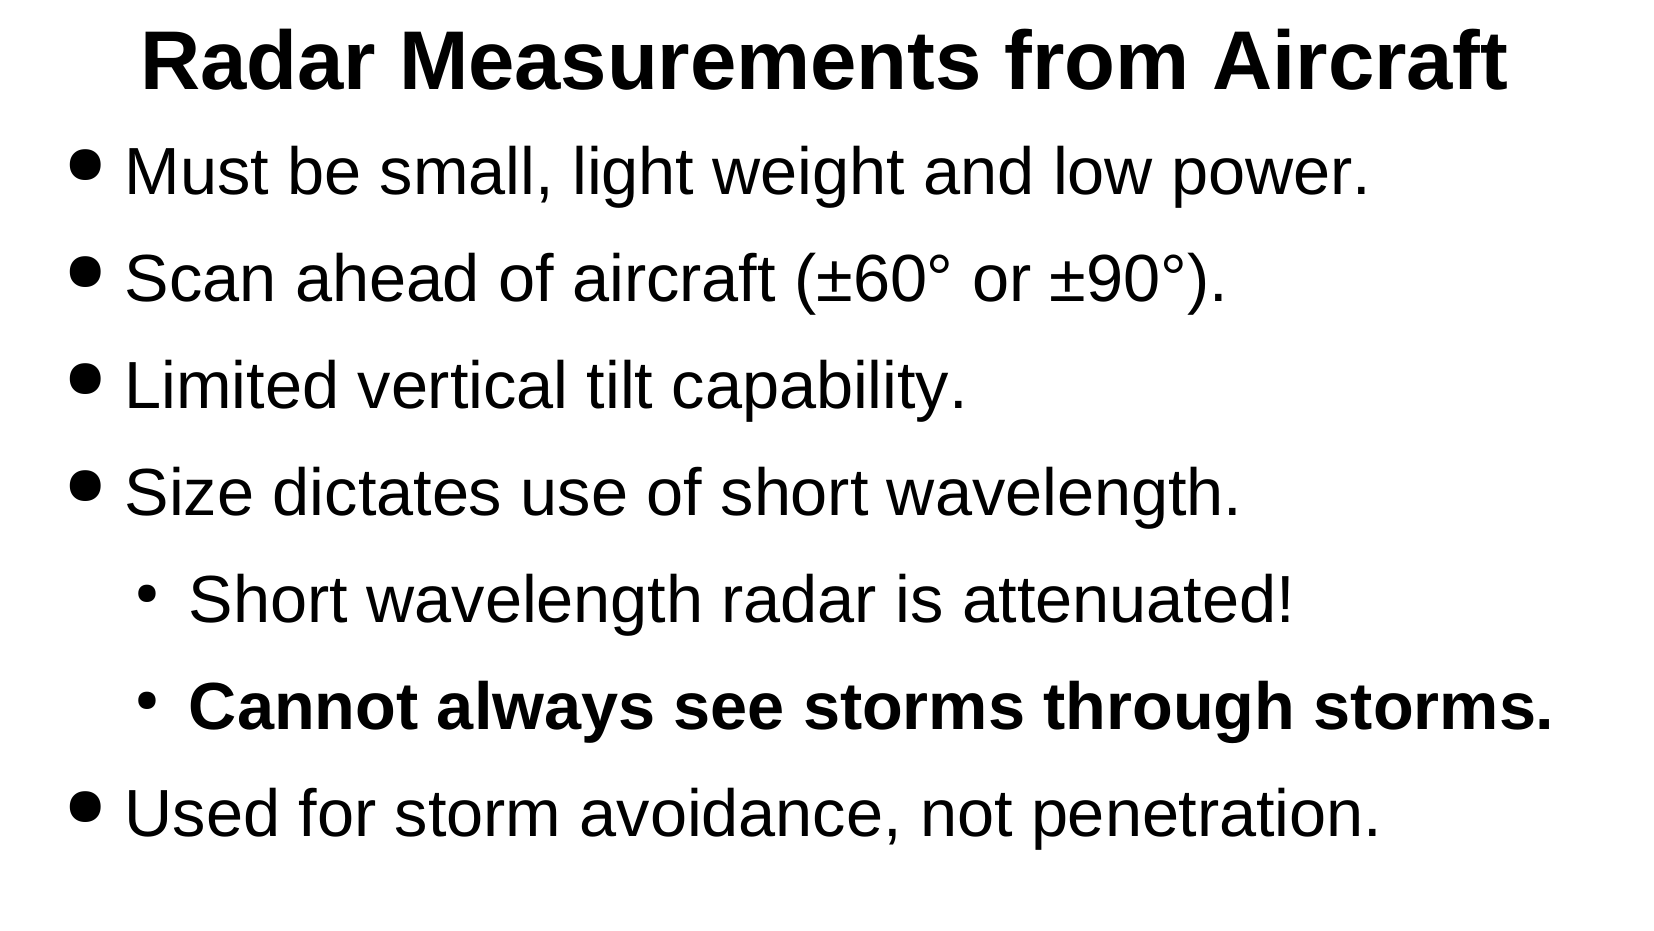

# Radar Measurements from Aircraft
 Must be small, light weight and low power.
 Scan ahead of aircraft (±60° or ±90°).
 Limited vertical tilt capability.
 Size dictates use of short wavelength.
 Short wavelength radar is attenuated!
 Cannot always see storms through storms.
 Used for storm avoidance, not penetration.